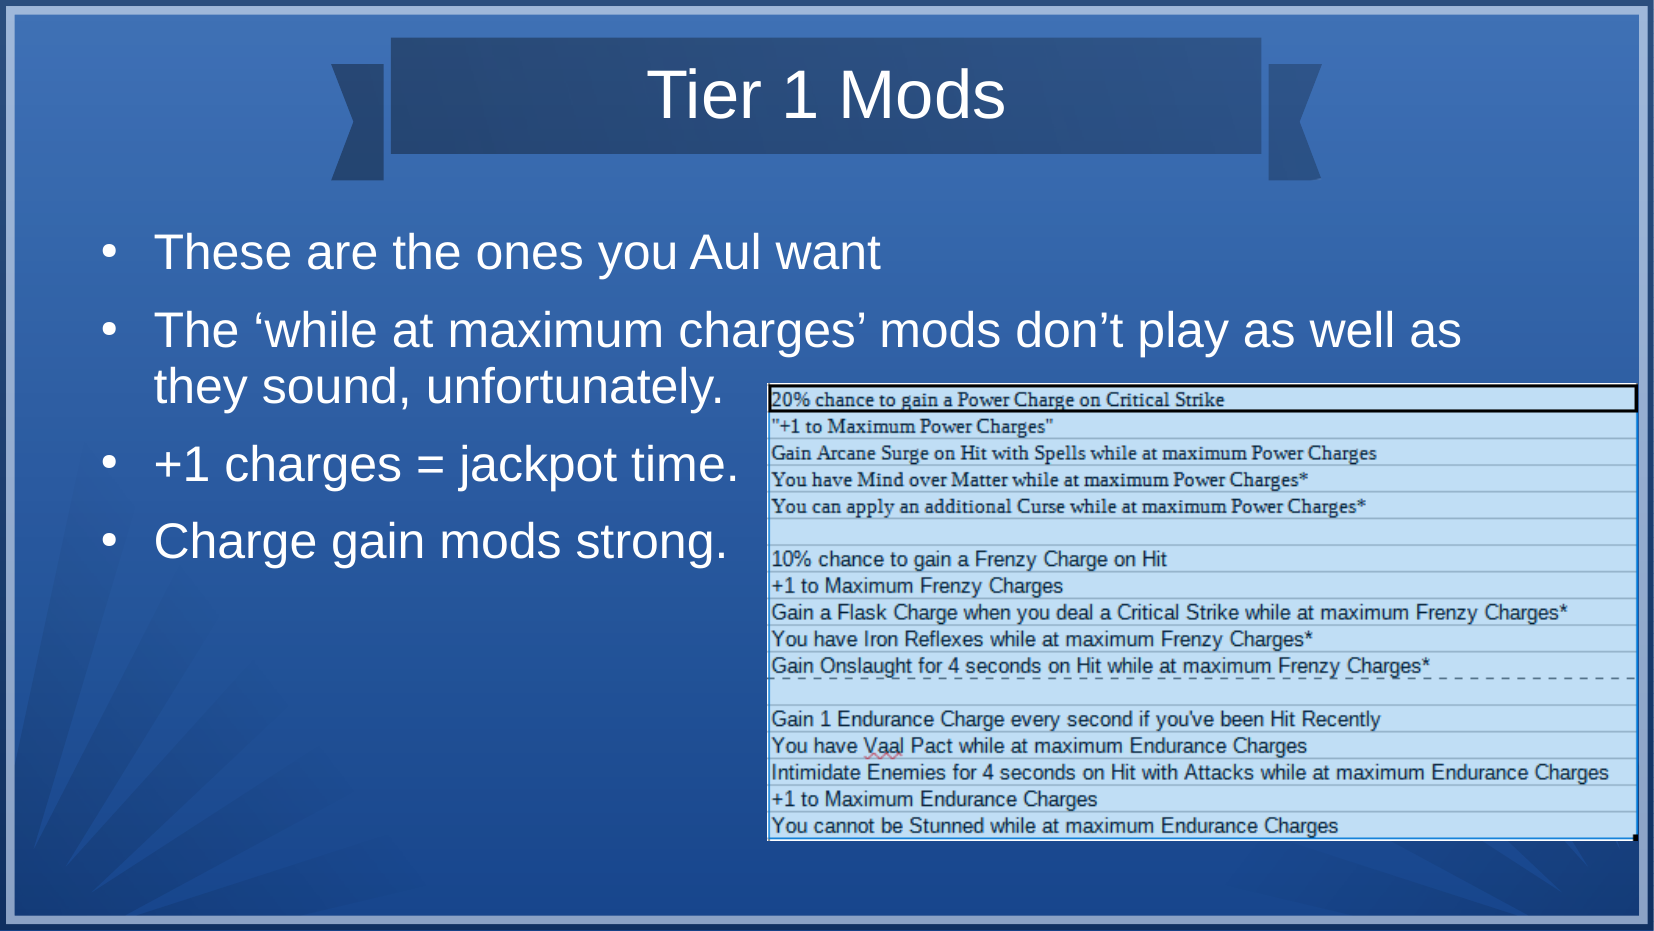

# Tier 1 Mods
These are the ones you Aul want
The ‘while at maximum charges’ mods don’t play as well as they sound, unfortunately.
+1 charges = jackpot time.
Charge gain mods strong.